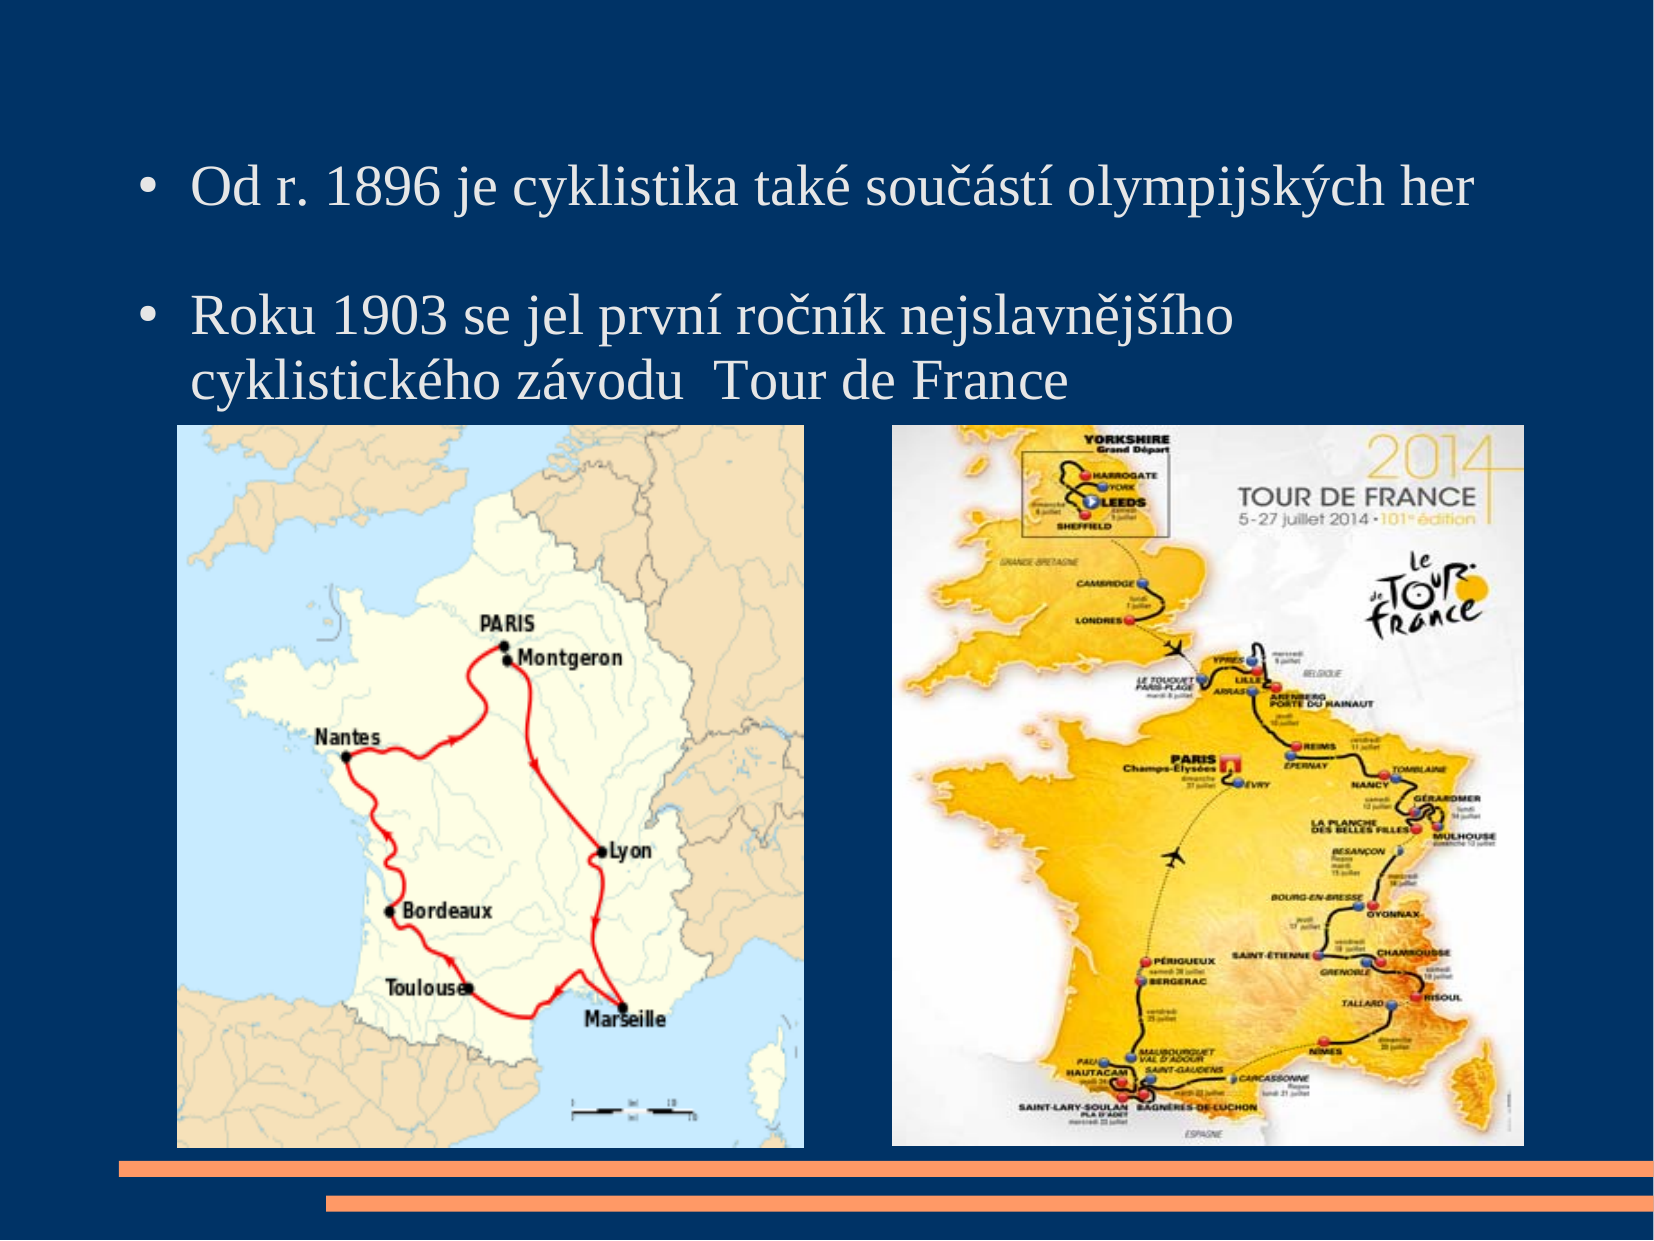

#
Od r. 1896 je cyklistika také součástí olympijských her
Roku 1903 se jel první ročník nejslavnějšího cyklistického závodu Tour de France